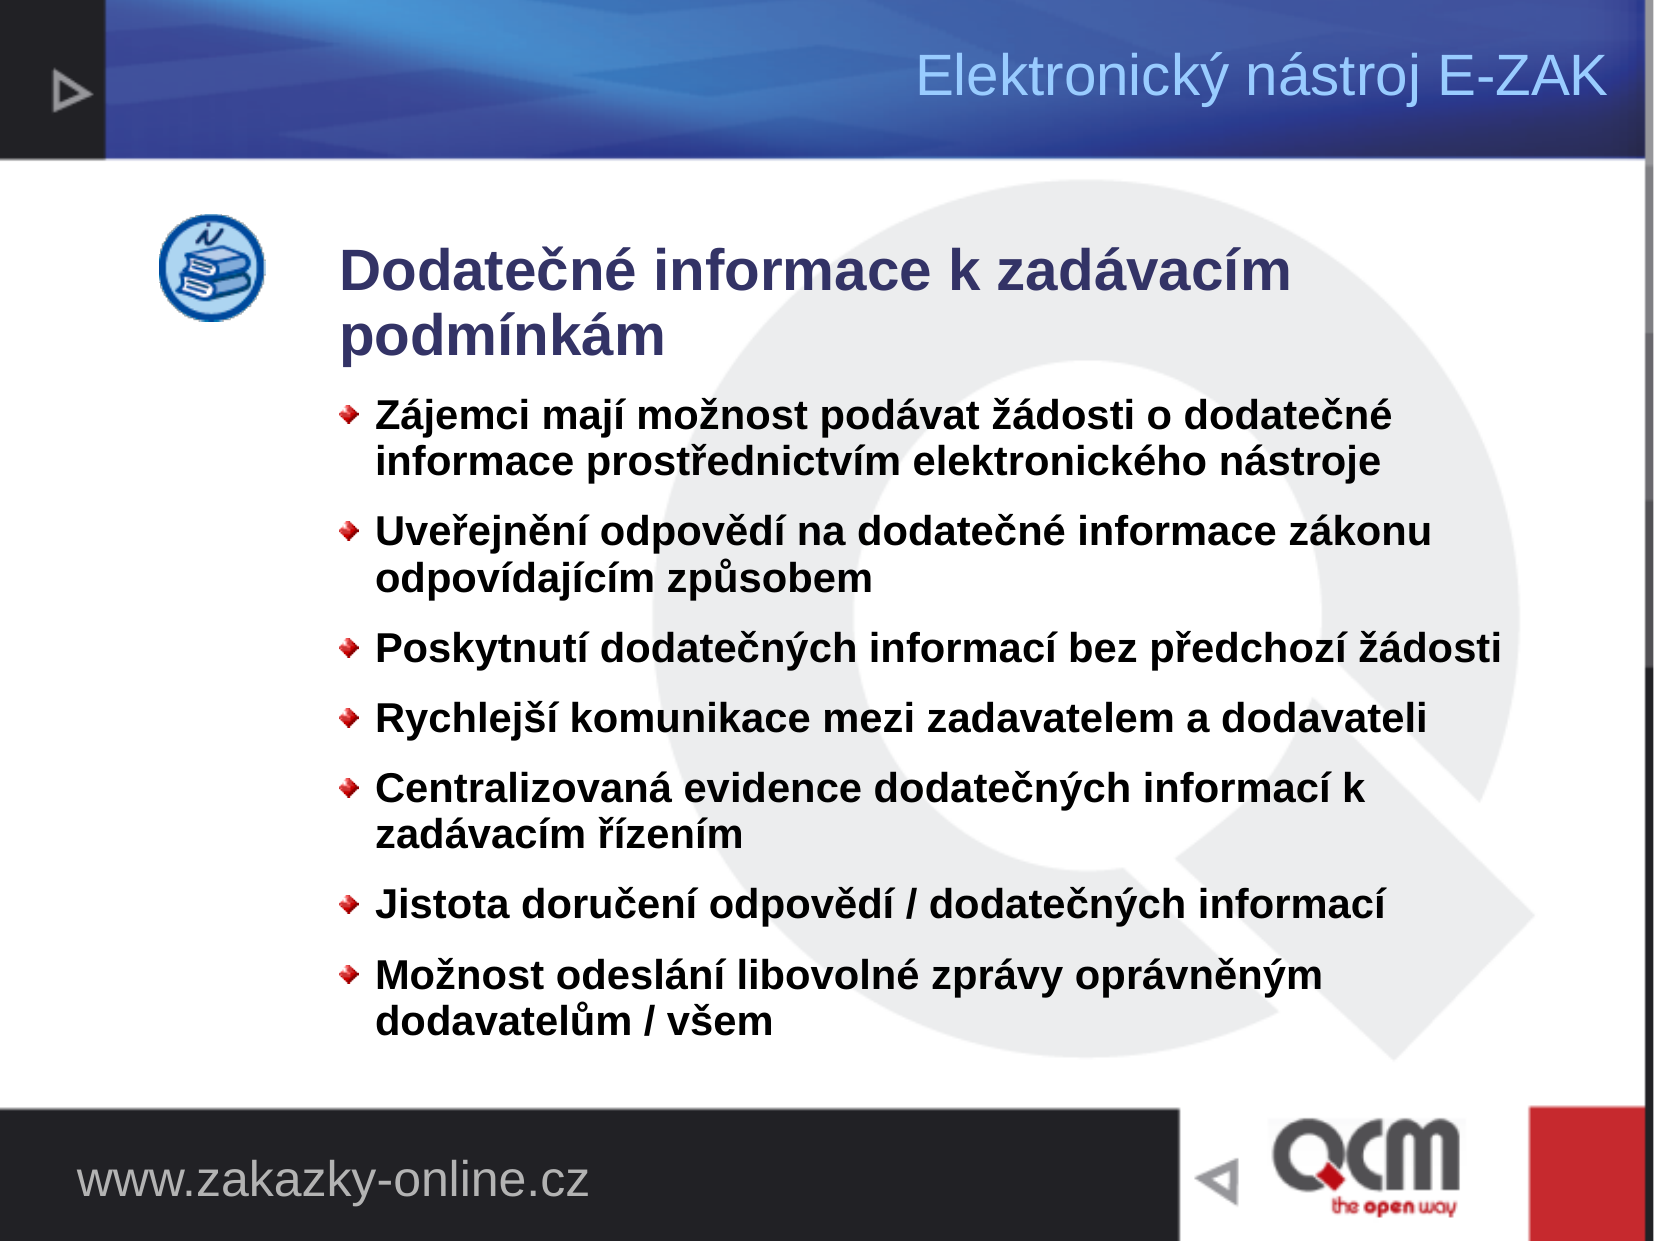

Dodatečné informace k zadávacím podmínkám
Zájemci mají možnost podávat žádosti o dodatečné informace prostřednictvím elektronického nástroje
Uveřejnění odpovědí na dodatečné informace zákonu odpovídajícím způsobem
Poskytnutí dodatečných informací bez předchozí žádosti
Rychlejší komunikace mezi zadavatelem a dodavateli
Centralizovaná evidence dodatečných informací k zadávacím řízením
Jistota doručení odpovědí / dodatečných informací
Možnost odeslání libovolné zprávy oprávněným dodavatelům / všem